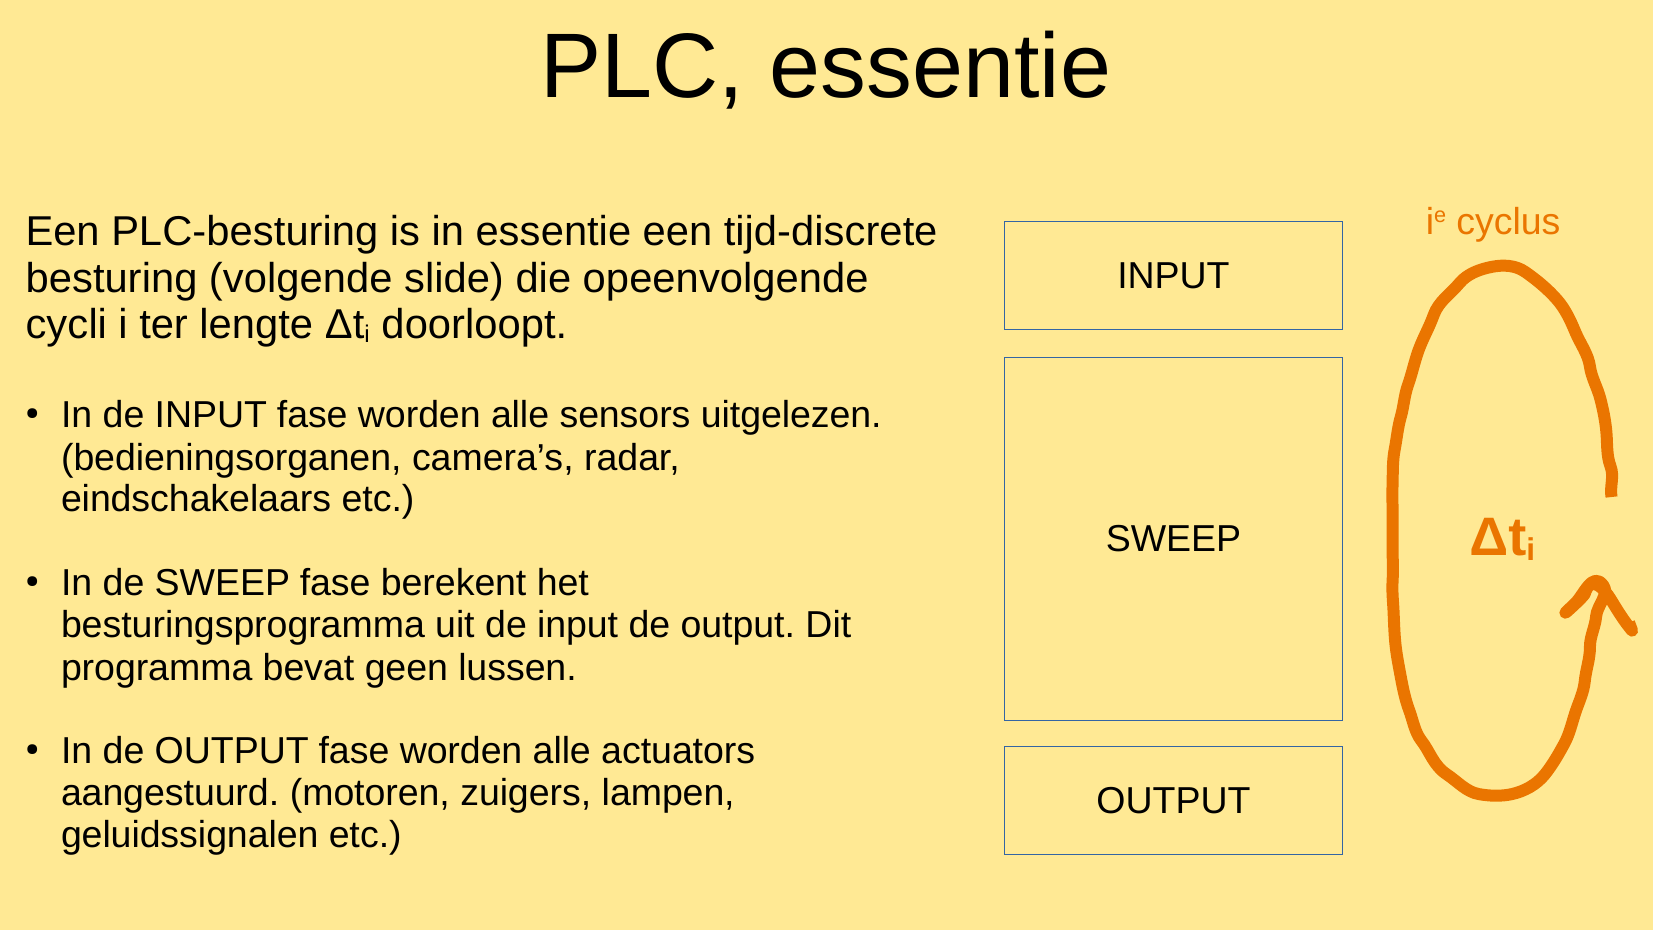

# PLC, essentie
Een PLC-besturing is in essentie een tijd-discrete besturing (volgende slide) die opeenvolgende cycli i ter lengte Δti doorloopt.
In de INPUT fase worden alle sensors uitgelezen. (bedieningsorganen, camera’s, radar, eindschakelaars etc.)
In de SWEEP fase berekent het besturingsprogramma uit de input de output. Dit programma bevat geen lussen.
In de OUTPUT fase worden alle actuators aangestuurd. (motoren, zuigers, lampen, geluidssignalen etc.)
ie cyclus
INPUT
SWEEP
Δti
OUTPUT